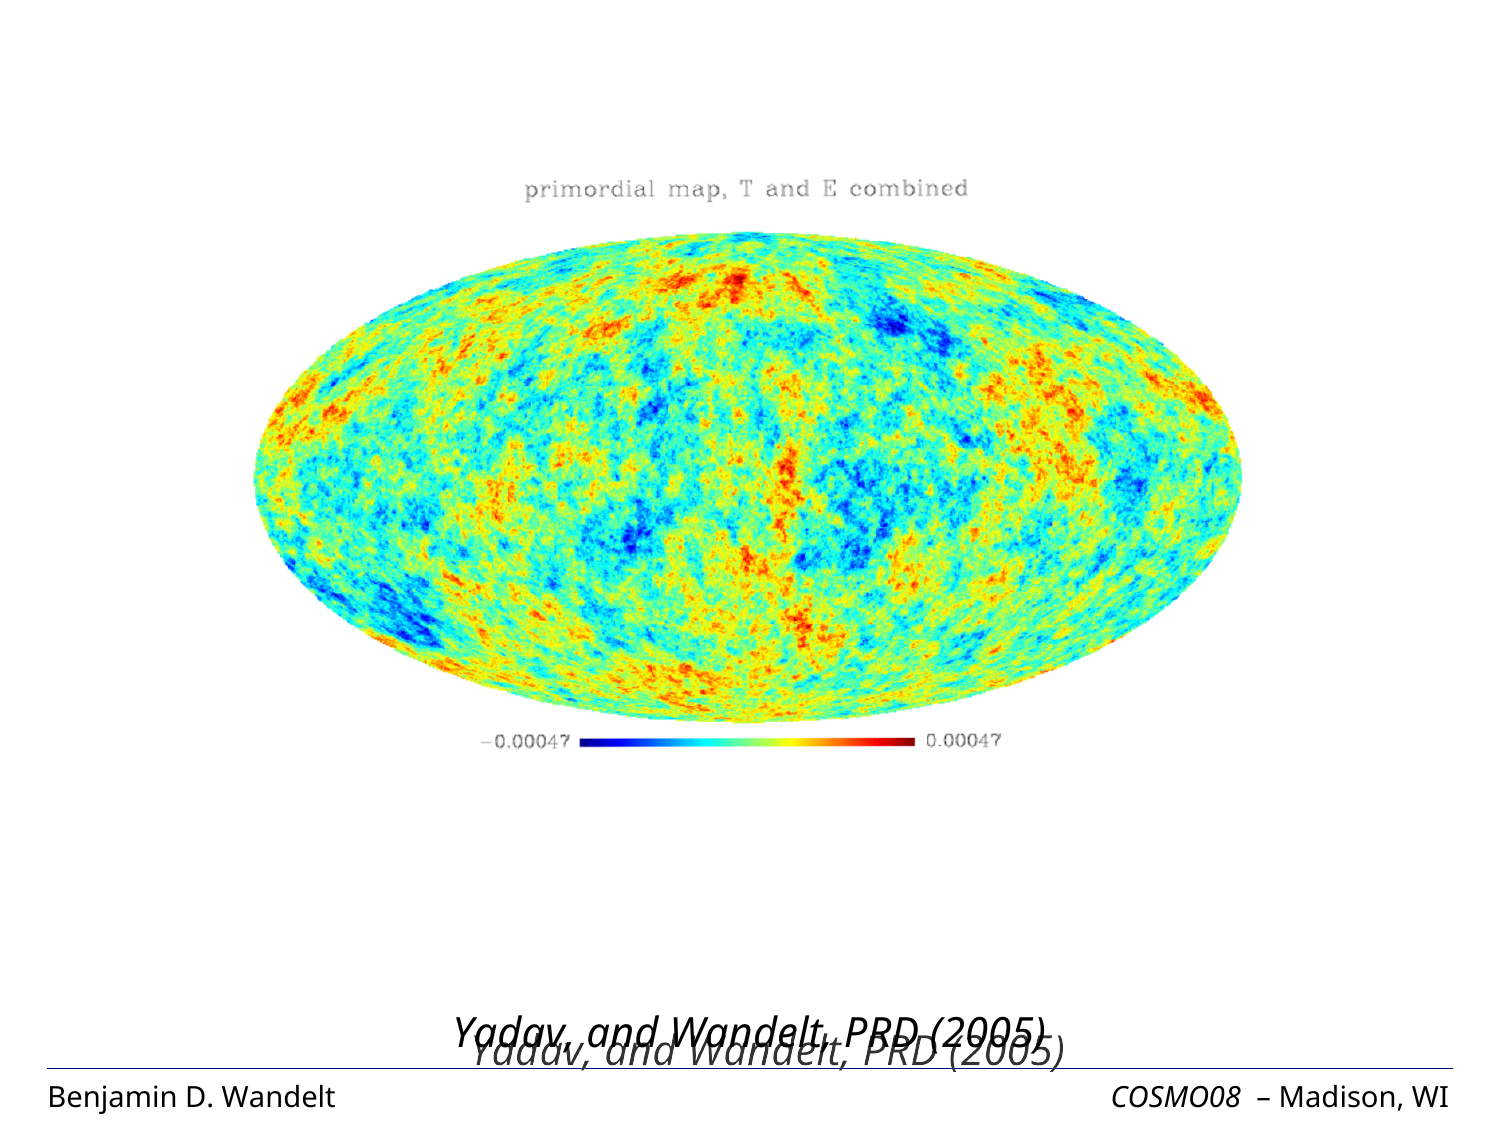

Yadav, and Wandelt, PRD (2005)
August 2, 2008